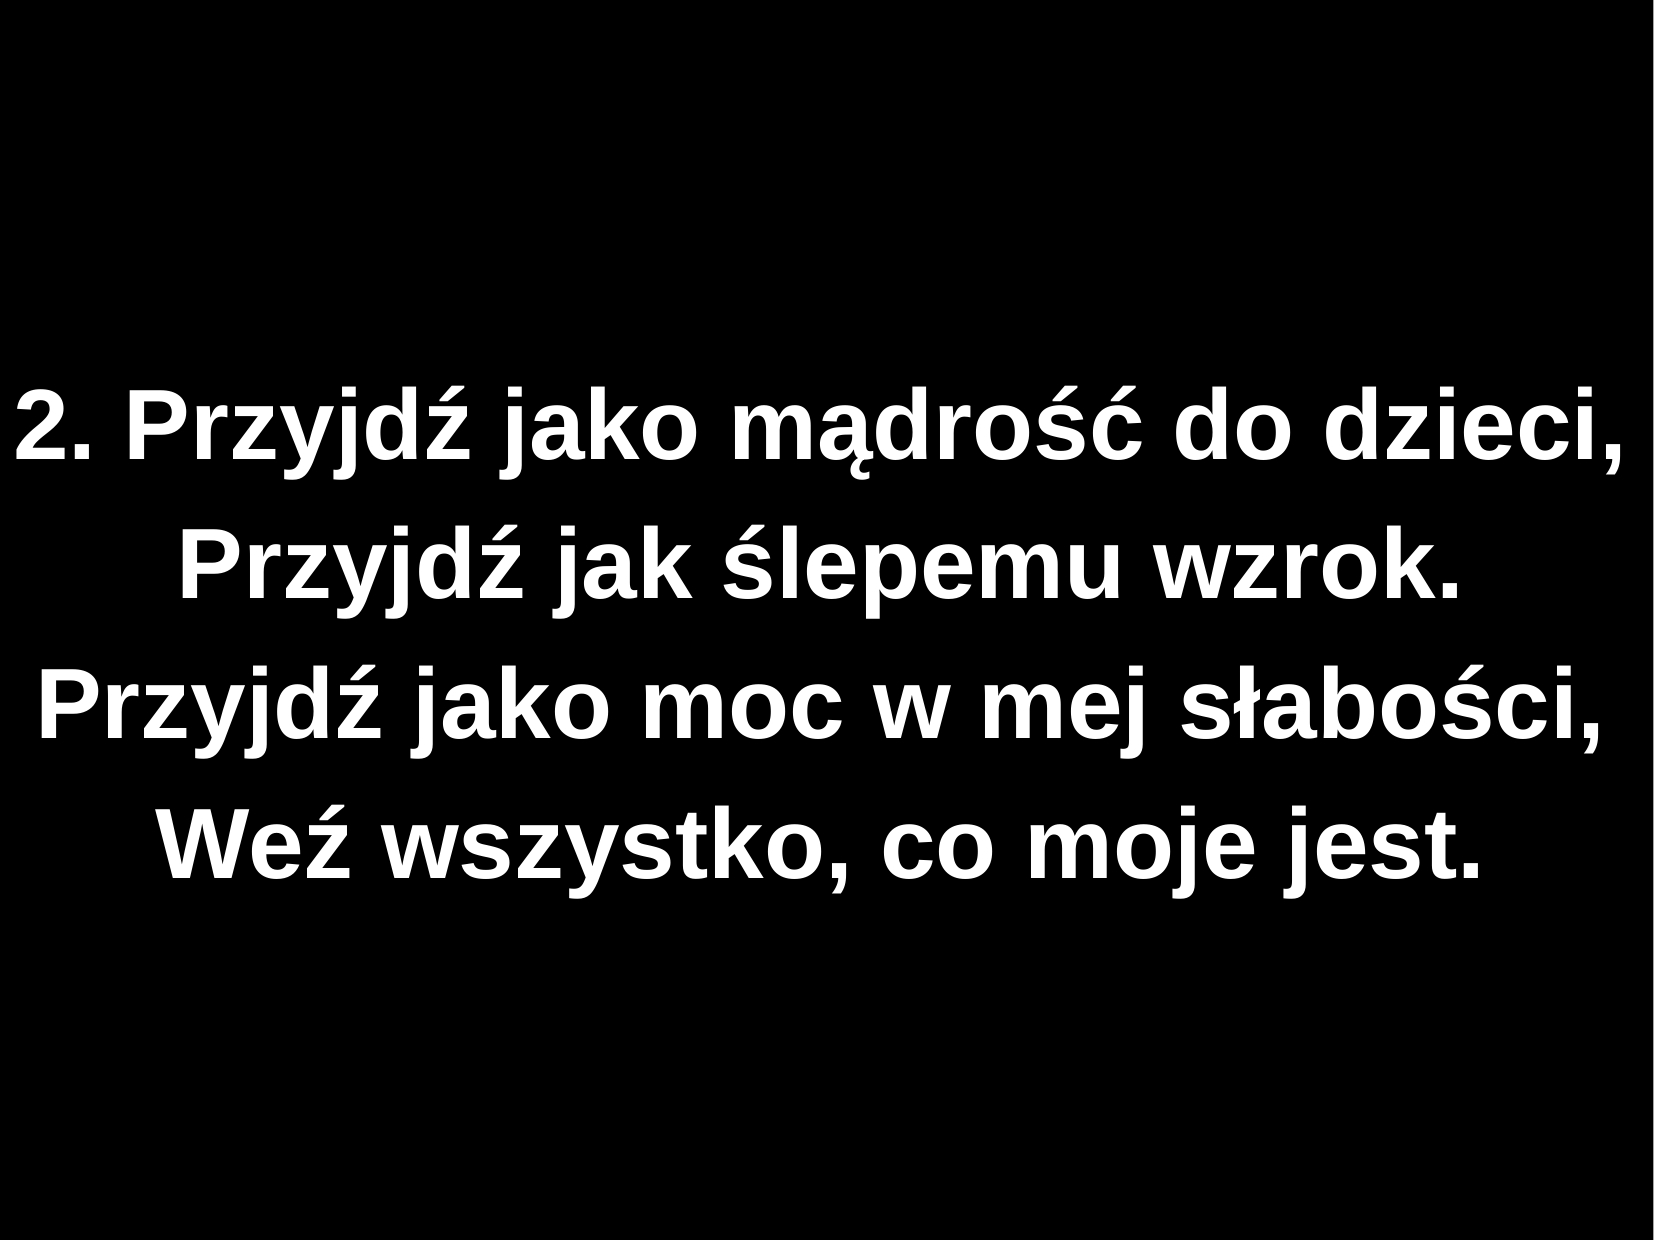

# 2. Przyjdź jako mądrość do dzieci,
Przyjdź jak ślepemu wzrok.
Przyjdź jako moc w mej słabości,
Weź wszystko, co moje jest.